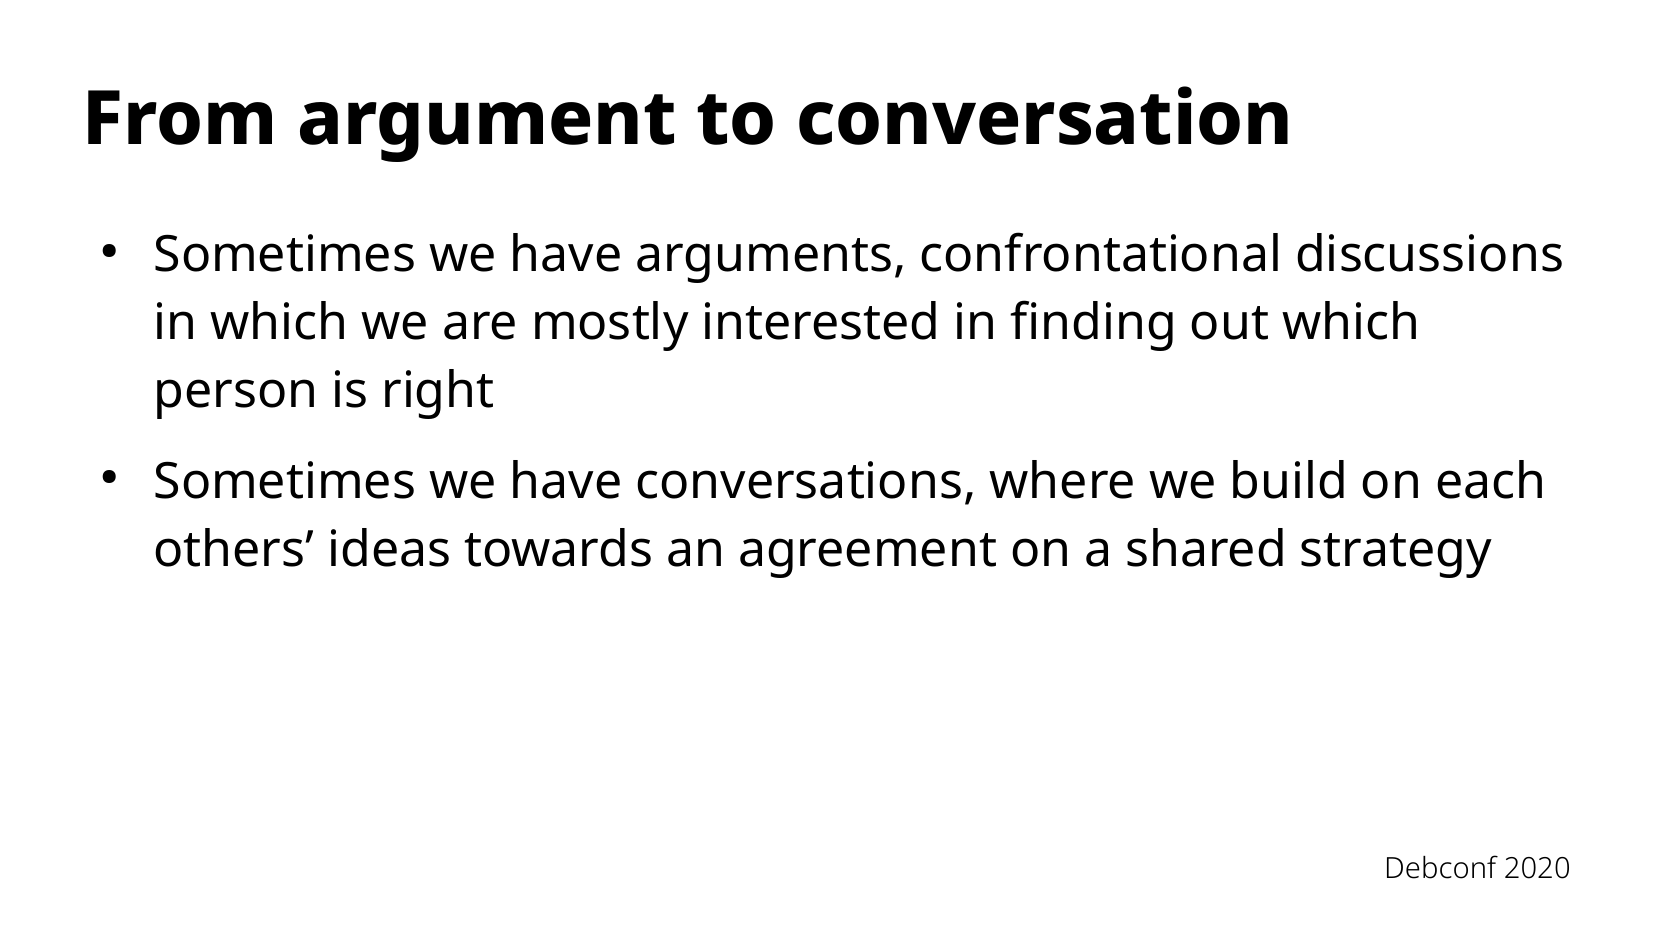

# From argument to conversation
Sometimes we have arguments, confrontational discussions in which we are mostly interested in finding out which person is right
Sometimes we have conversations, where we build on each others’ ideas towards an agreement on a shared strategy
Debconf 2020